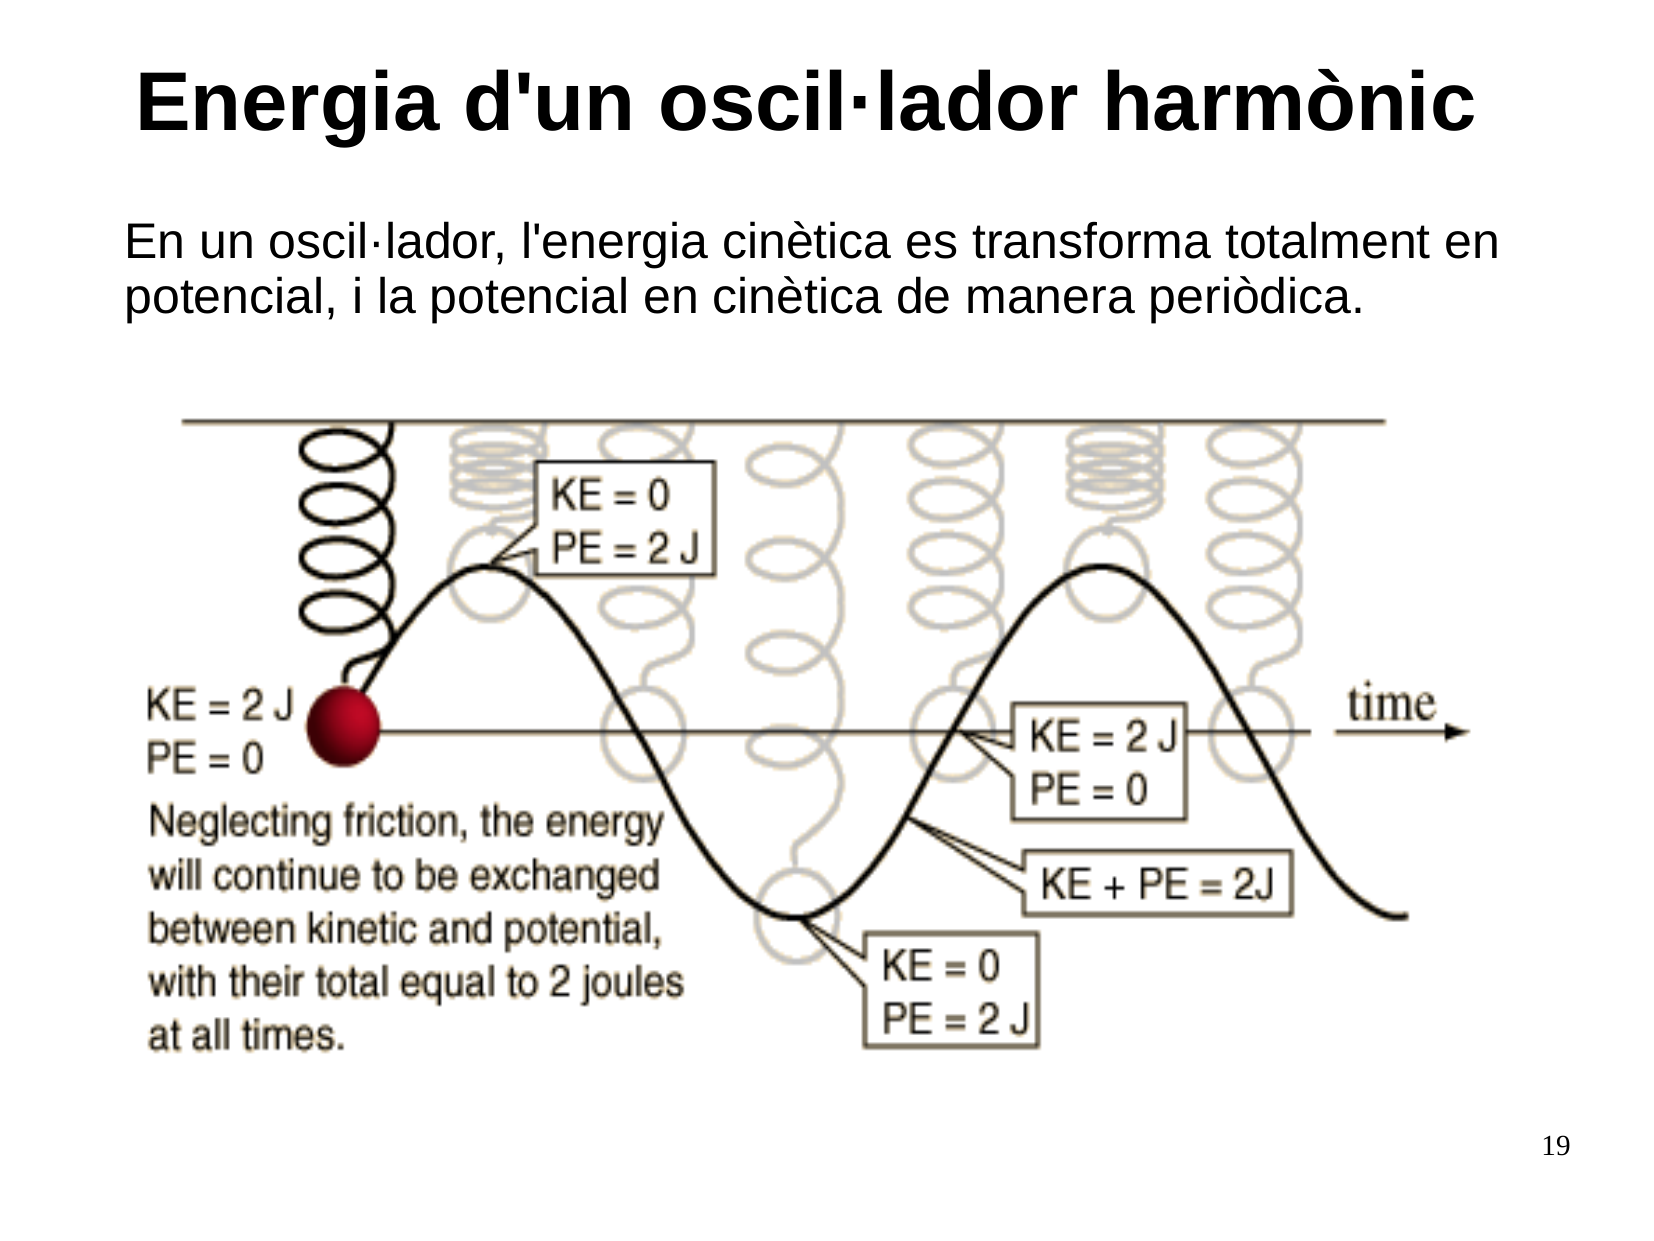

Energia d'un oscil·lador harmònic
En un oscil·lador, l'energia cinètica es transforma totalment en potencial, i la potencial en cinètica de manera periòdica.
19